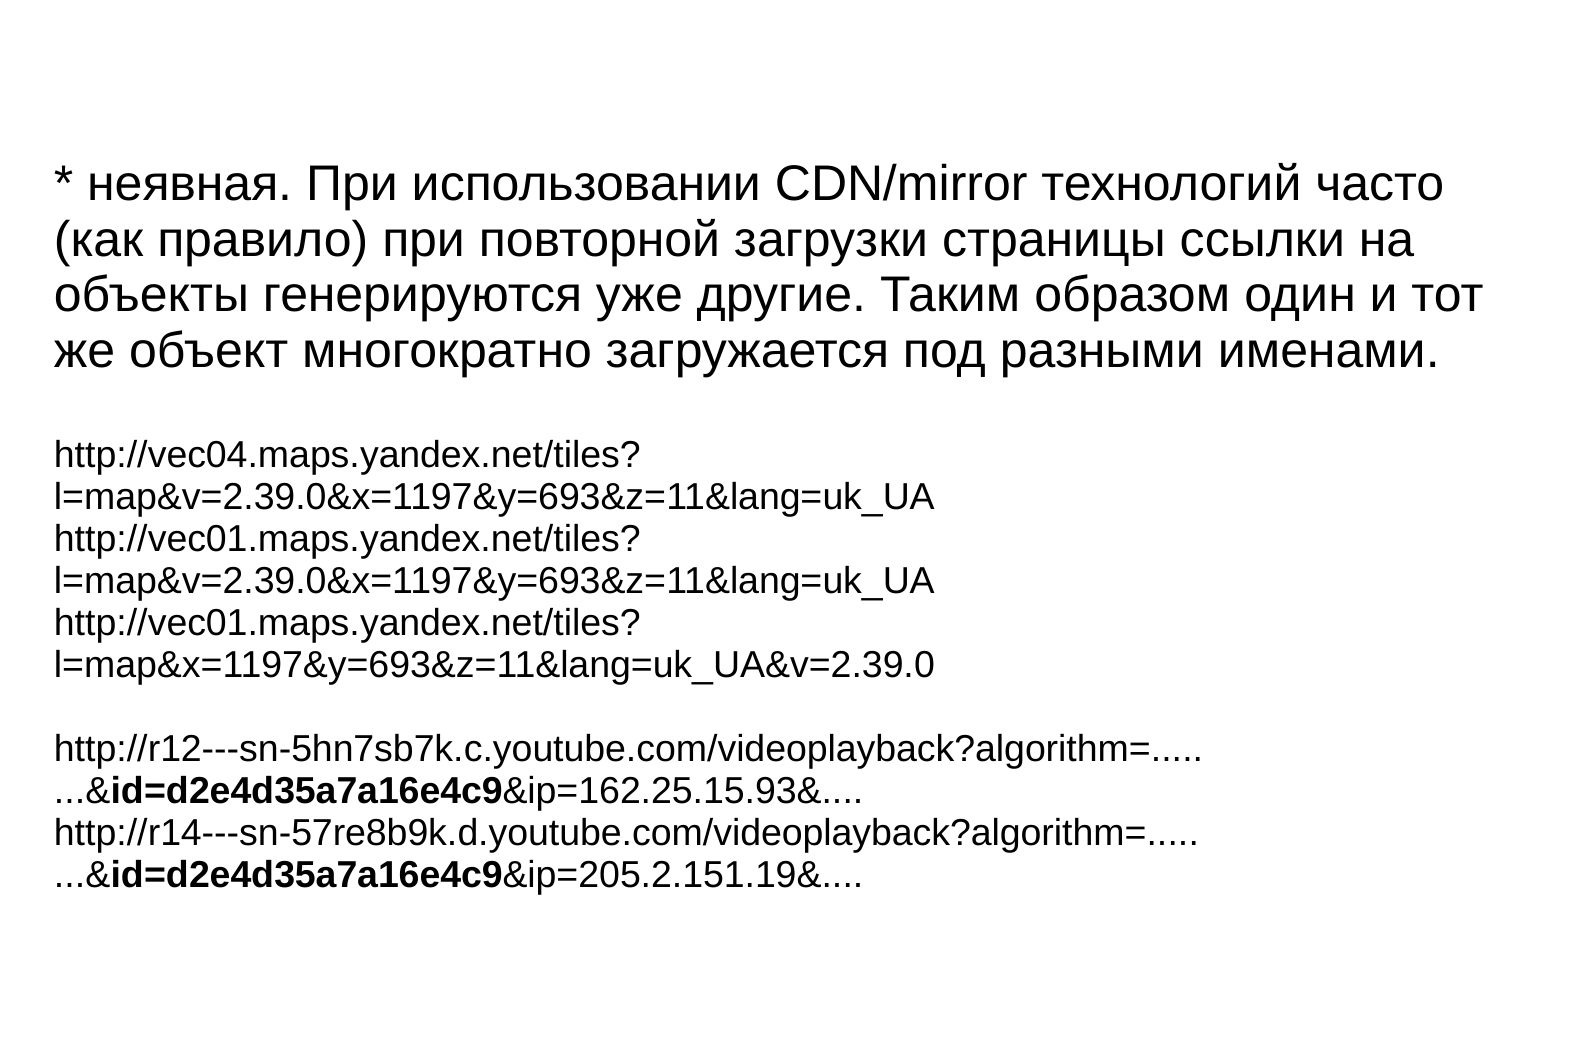

* неявная. При использовании CDN/mirror технологий часто (как правило) при повторной загрузки страницы ссылки на объекты генерируются уже другие. Таким образом один и тот же объект многократно загружается под разными именами.
http://vec04.maps.yandex.net/tiles?l=map&v=2.39.0&x=1197&y=693&z=11&lang=uk_UA
http://vec01.maps.yandex.net/tiles?l=map&v=2.39.0&x=1197&y=693&z=11&lang=uk_UA
http://vec01.maps.yandex.net/tiles?l=map&x=1197&y=693&z=11&lang=uk_UA&v=2.39.0
http://r12---sn-5hn7sb7k.c.youtube.com/videoplayback?algorithm=.....
...&id=d2e4d35a7a16e4c9&ip=162.25.15.93&....
http://r14---sn-57re8b9k.d.youtube.com/videoplayback?algorithm=.....
...&id=d2e4d35a7a16e4c9&ip=205.2.151.19&....